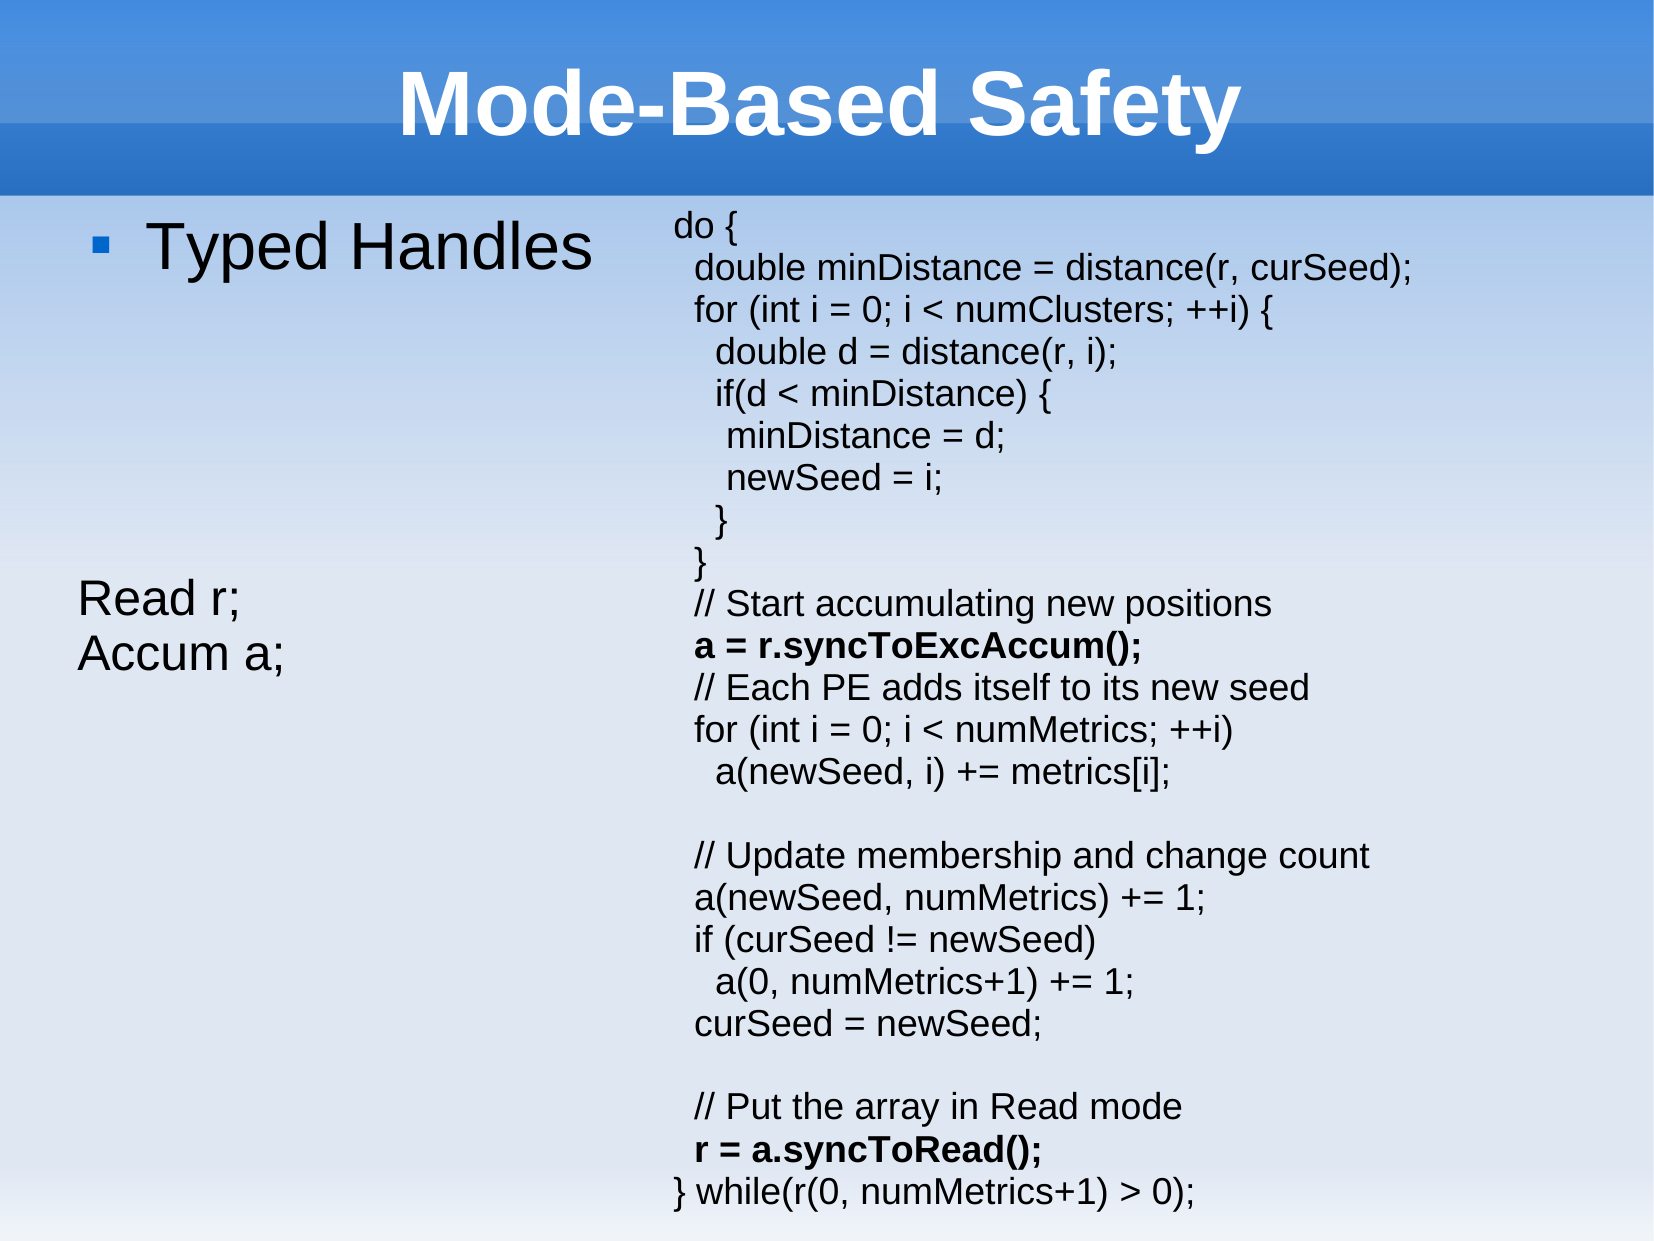

# Mode-Based Safety
 do {
 double minDistance = distance(r, curSeed);
 for (int i = 0; i < numClusters; ++i) {
 double d = distance(r, i);
 if(d < minDistance) {
	minDistance = d;
	newSeed = i;
 }
 }
 // Start accumulating new positions
 a = r.syncToExcAccum();
 // Each PE adds itself to its new seed
 for (int i = 0; i < numMetrics; ++i)
 a(newSeed, i) += metrics[i];
 // Update membership and change count
 a(newSeed, numMetrics) += 1;
 if (curSeed != newSeed)
 a(0, numMetrics+1) += 1;
 curSeed = newSeed;
 // Put the array in Read mode
 r = a.syncToRead();
 } while(r(0, numMetrics+1) > 0);
Typed Handles
Read r;
Accum a;